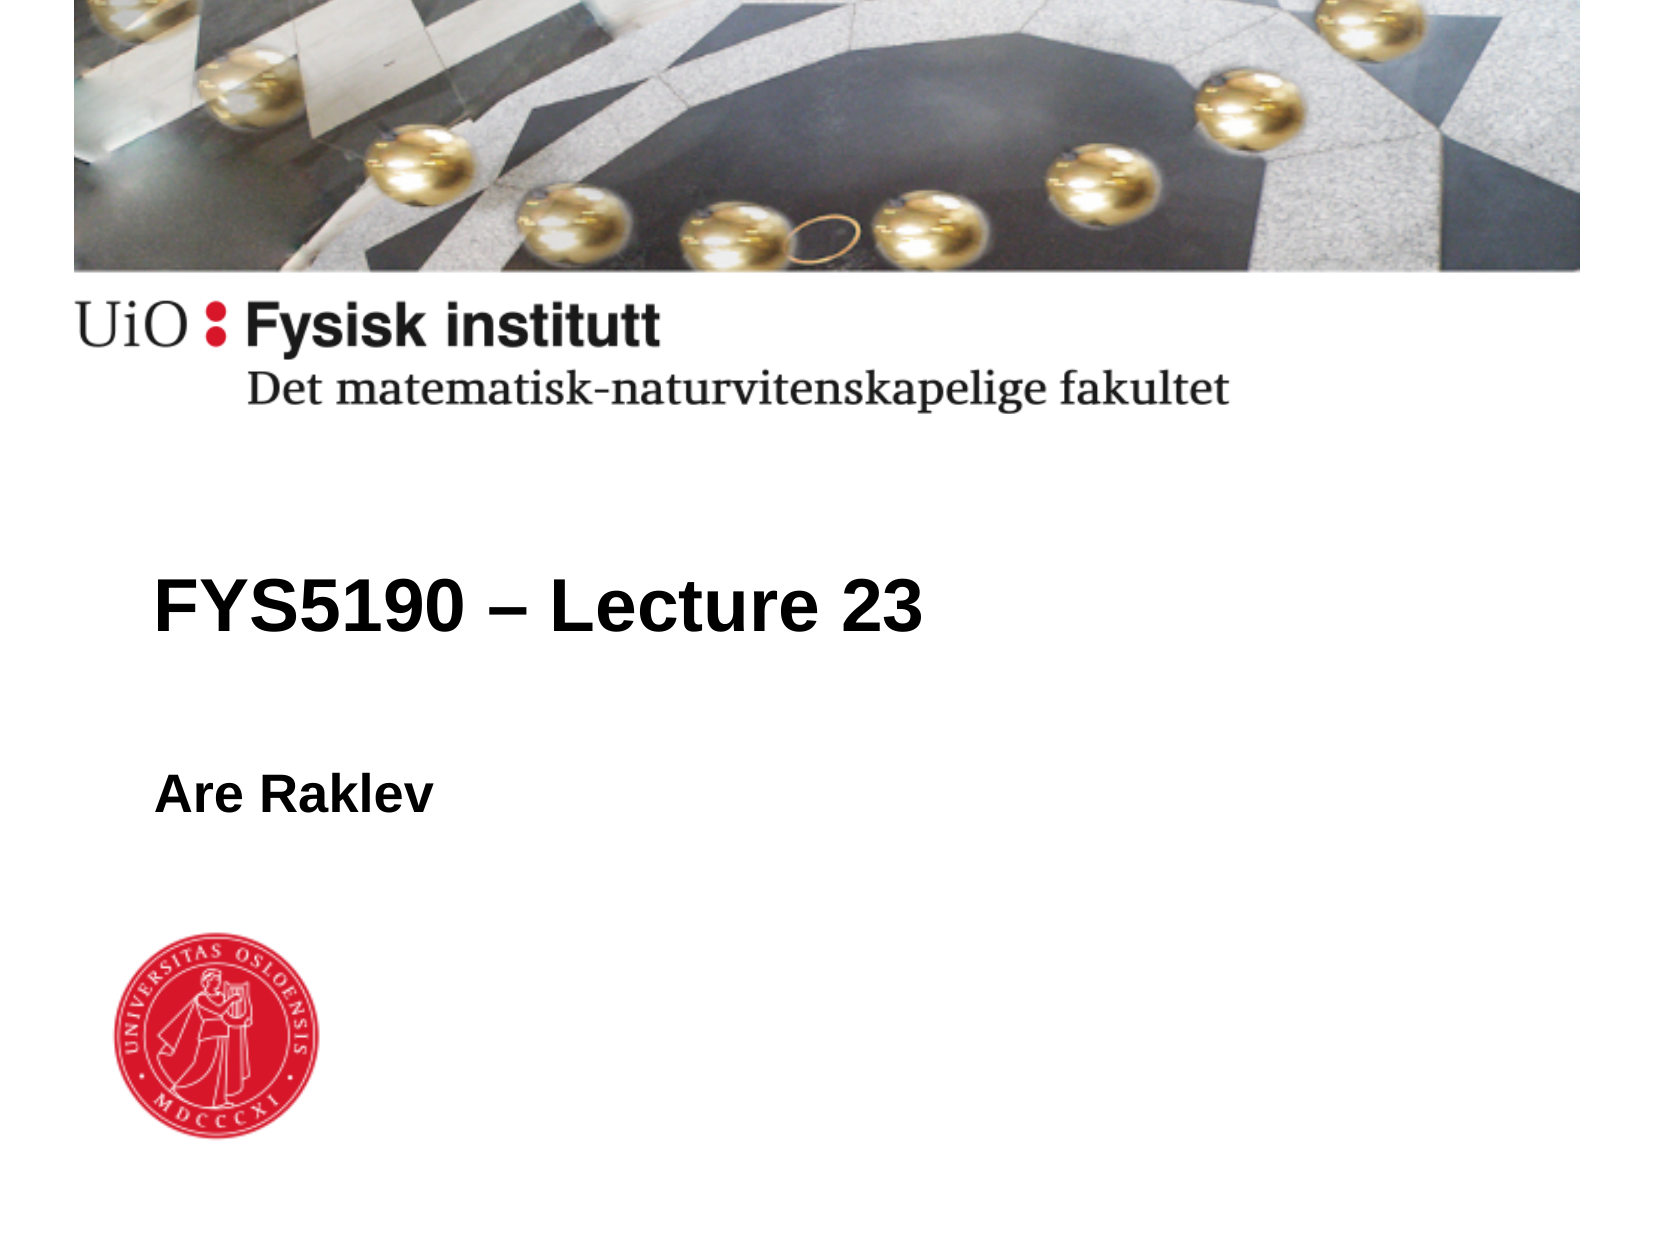

FYS5190 – Lecture 23
# Are Raklev